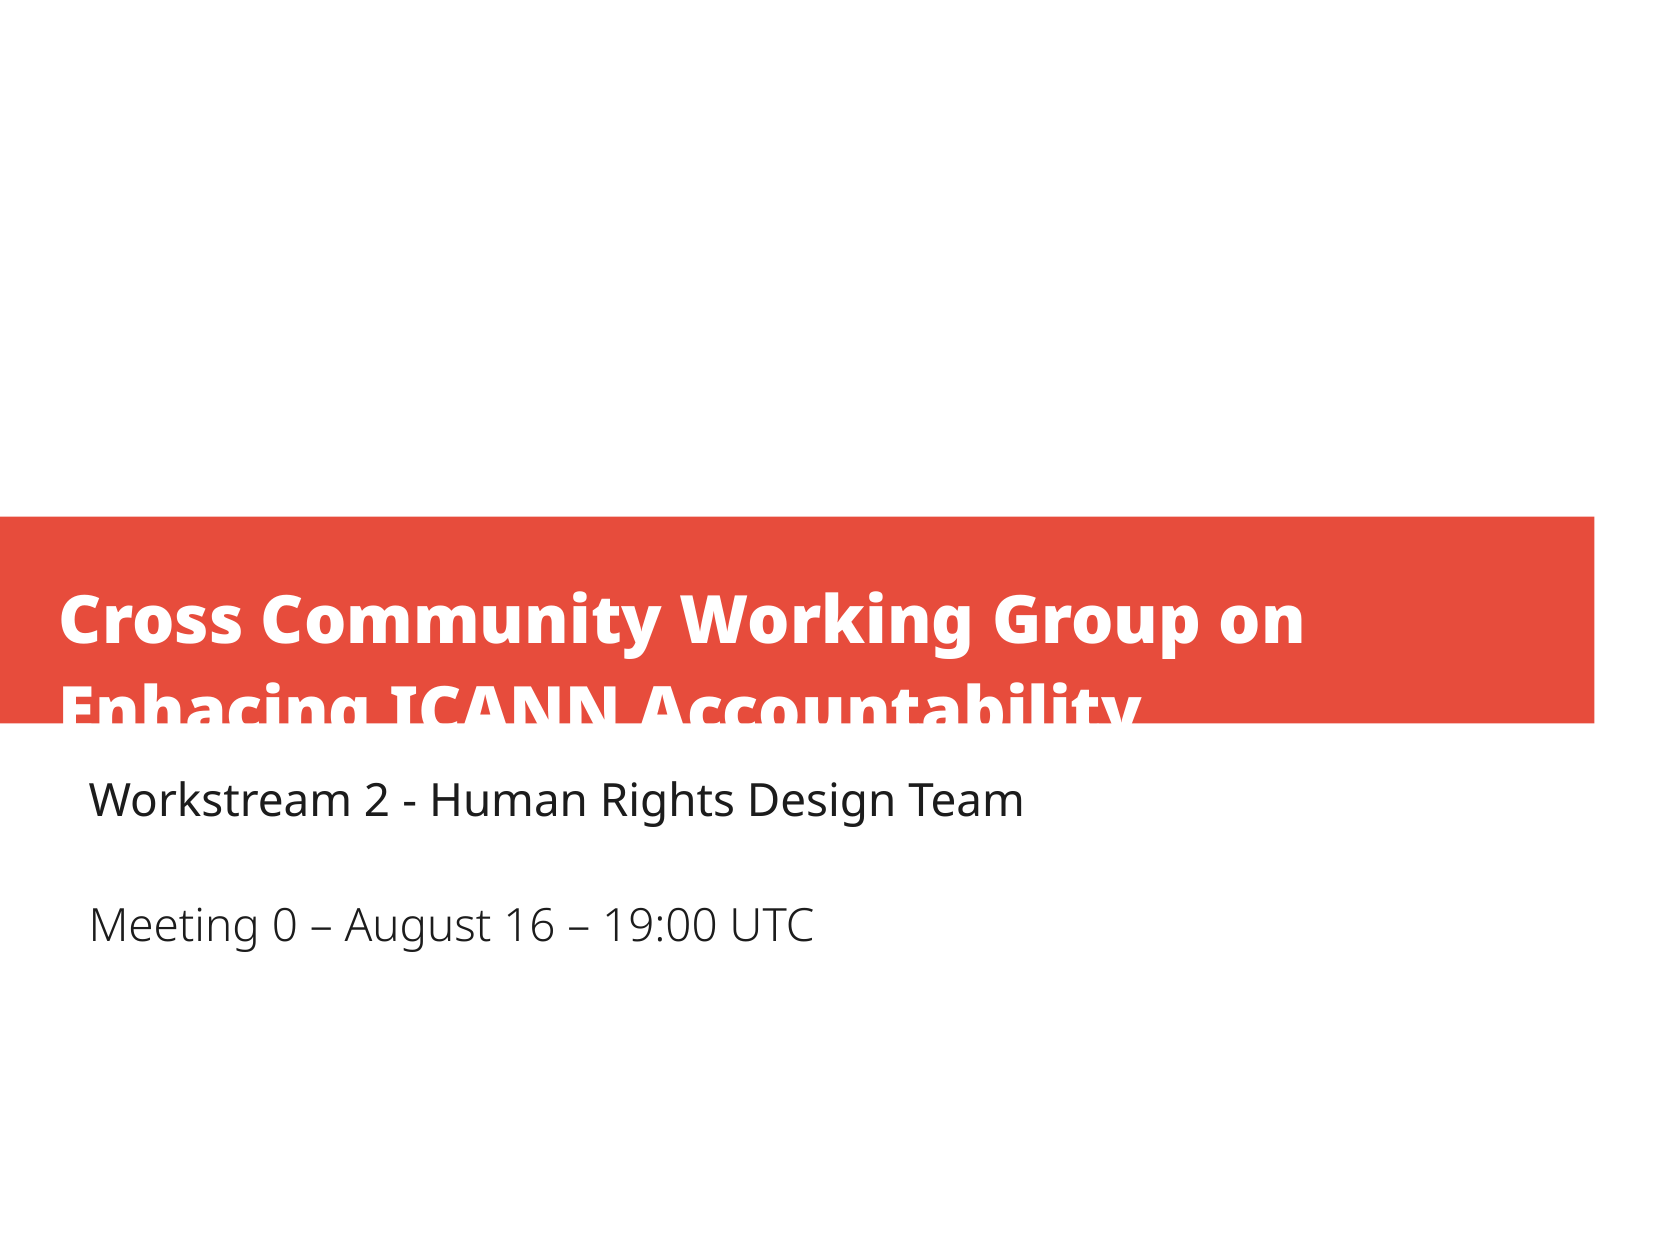

# Cross Community Working Group on Enhacing ICANN Accountability
Workstream 2 - Human Rights Design Team
Meeting 0 – August 16 – 19:00 UTC